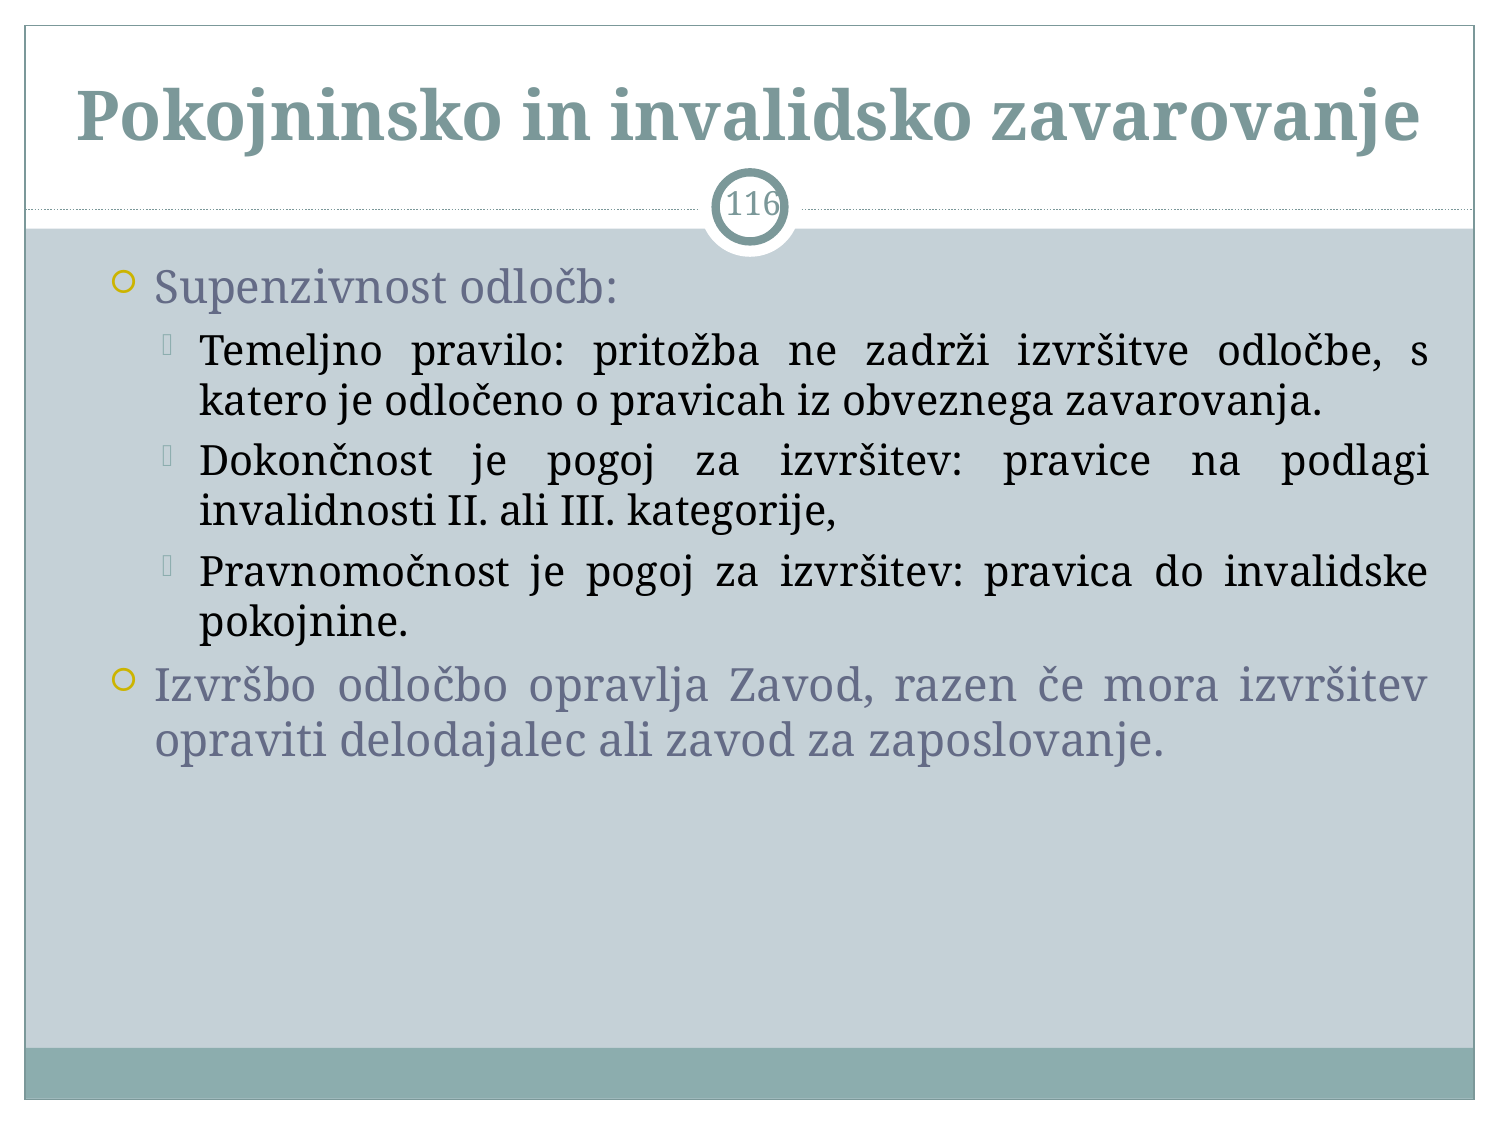

# Pokojninsko in invalidsko zavarovanje
Supenzivnost odločb:
Temeljno pravilo: pritožba ne zadrži izvršitve odločbe, s katero je odločeno o pravicah iz obveznega zavarovanja.
Dokončnost je pogoj za izvršitev: pravice na podlagi invalidnosti II. ali III. kategorije,
Pravnomočnost je pogoj za izvršitev: pravica do invalidske pokojnine.
Izvršbo odločbo opravlja Zavod, razen če mora izvršitev opraviti delodajalec ali zavod za zaposlovanje.